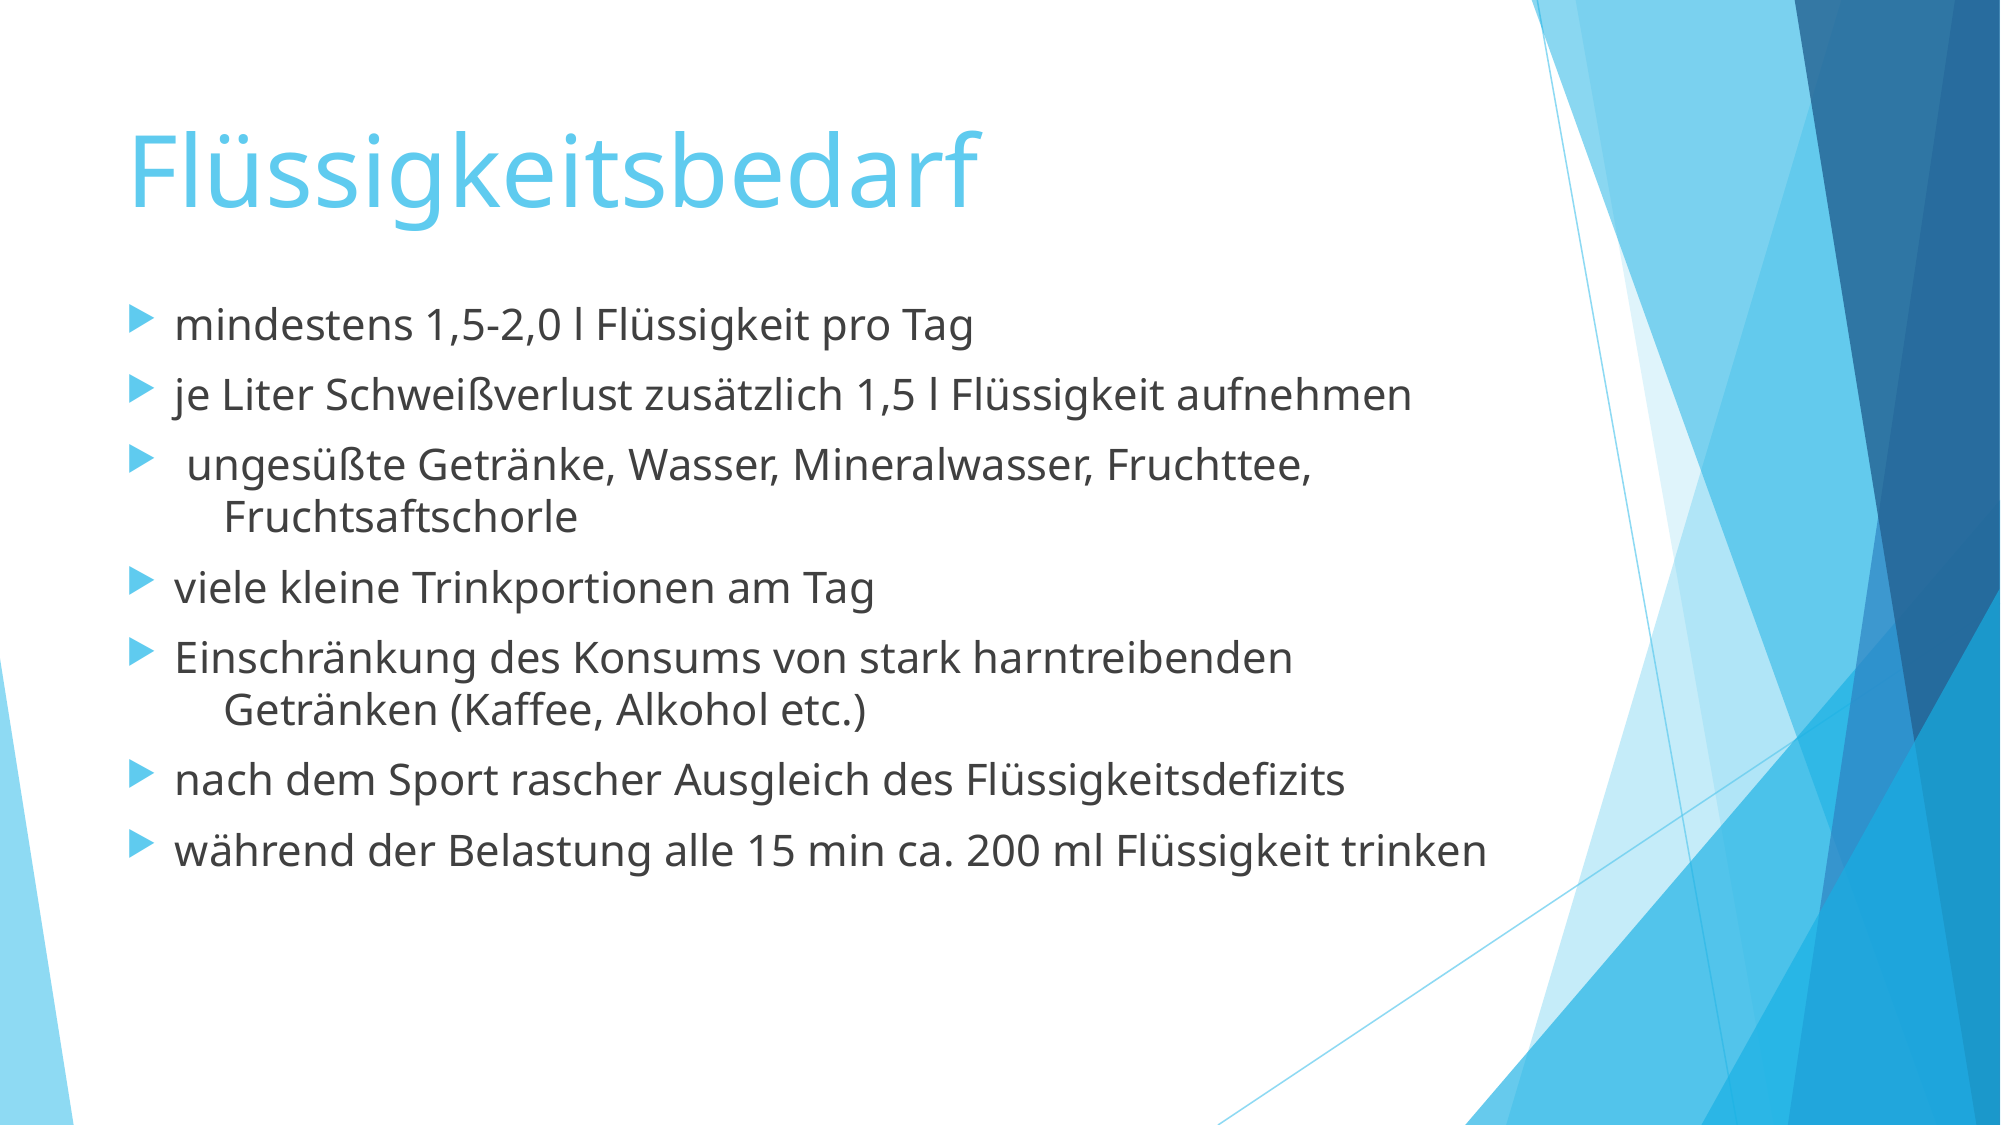

# Flüssigkeitsbedarf
mindestens 1,5-2,0 l Flüssigkeit pro Tag
je Liter Schweißverlust zusätzlich 1,5 l Flüssigkeit aufnehmen
 ungesüßte Getränke, Wasser, Mineralwasser, Fruchttee, Fruchtsaftschorle
viele kleine Trinkportionen am Tag
Einschränkung des Konsums von stark harntreibenden Getränken (Kaffee, Alkohol etc.)
nach dem Sport rascher Ausgleich des Flüssigkeitsdefizits
während der Belastung alle 15 min ca. 200 ml Flüssigkeit trinken